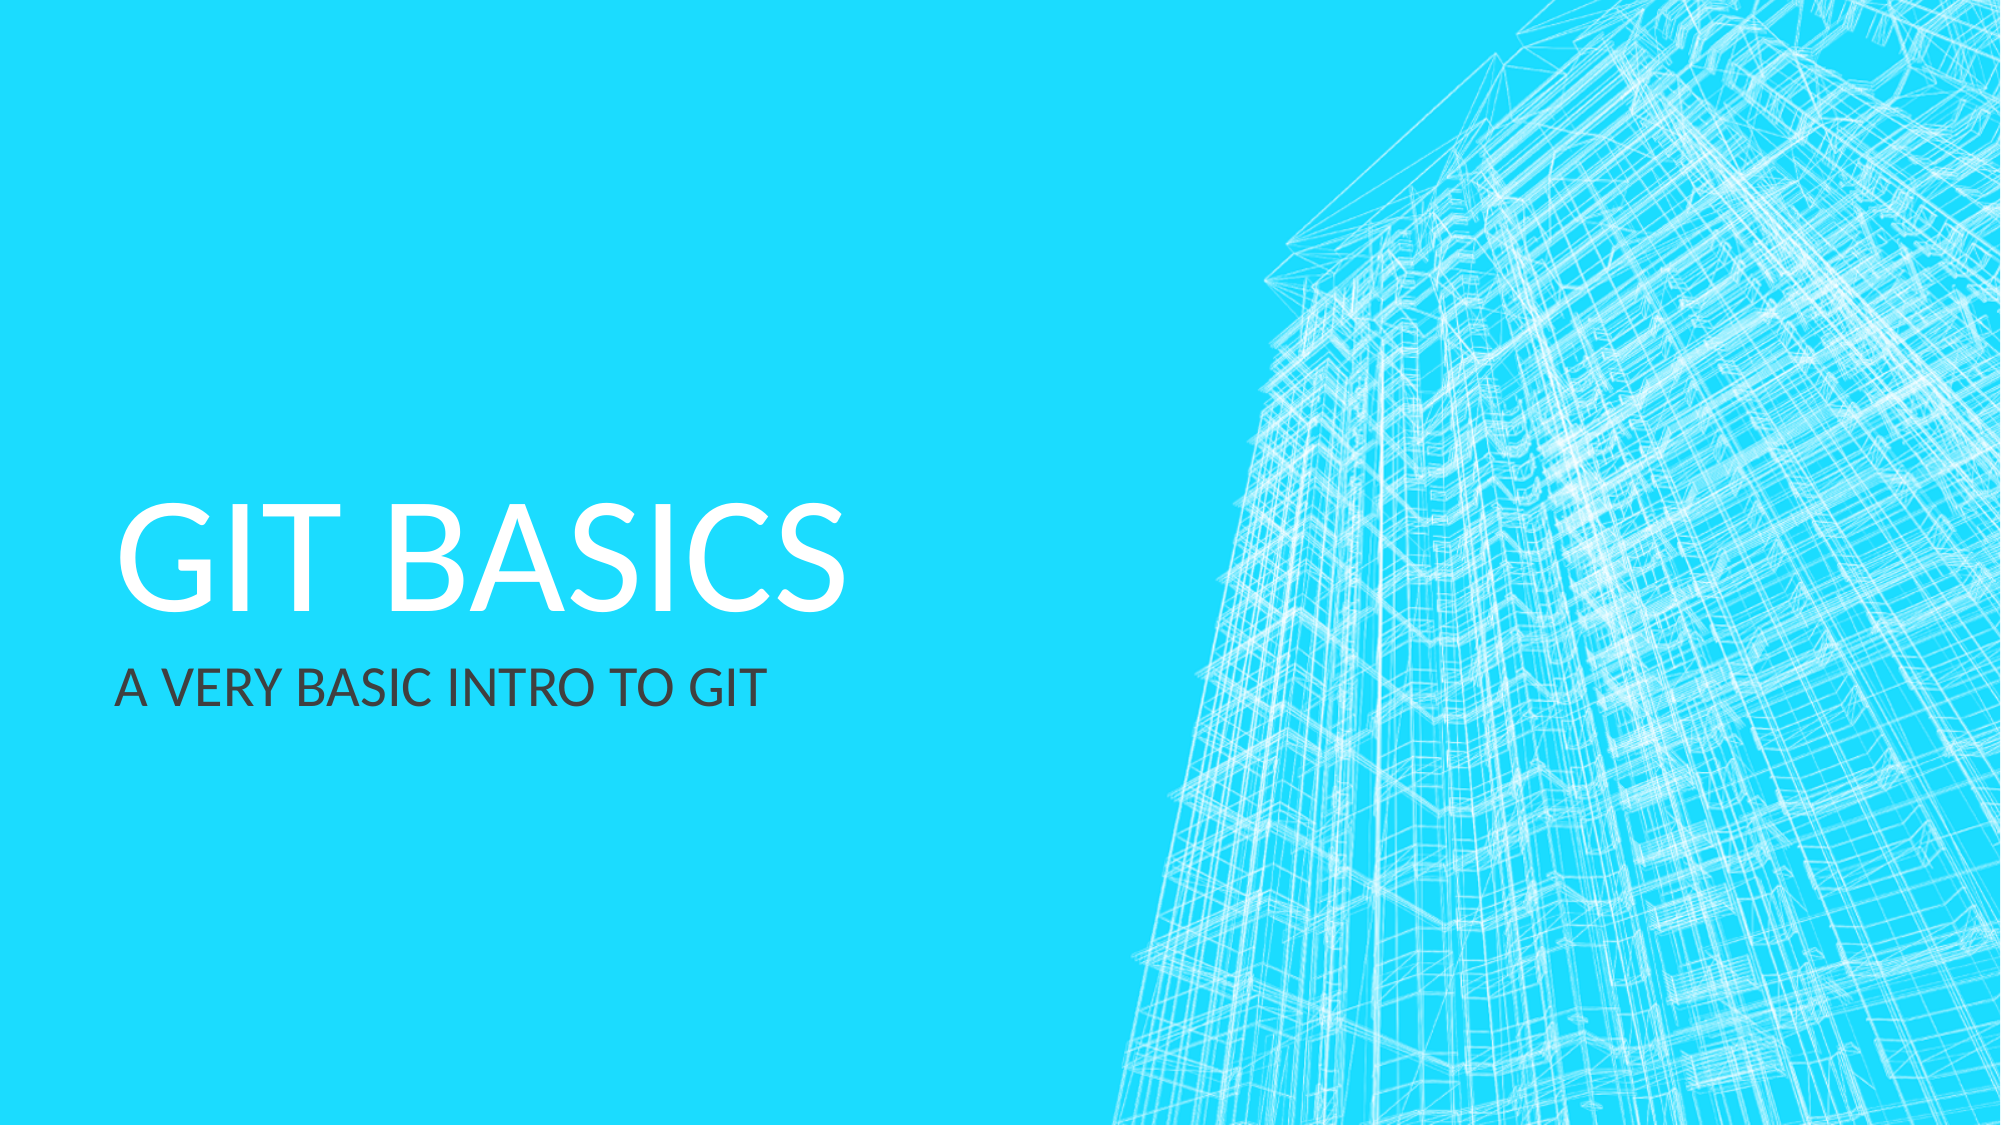

# GIT BAsics
A VERY BASIC INTRO TO GIT